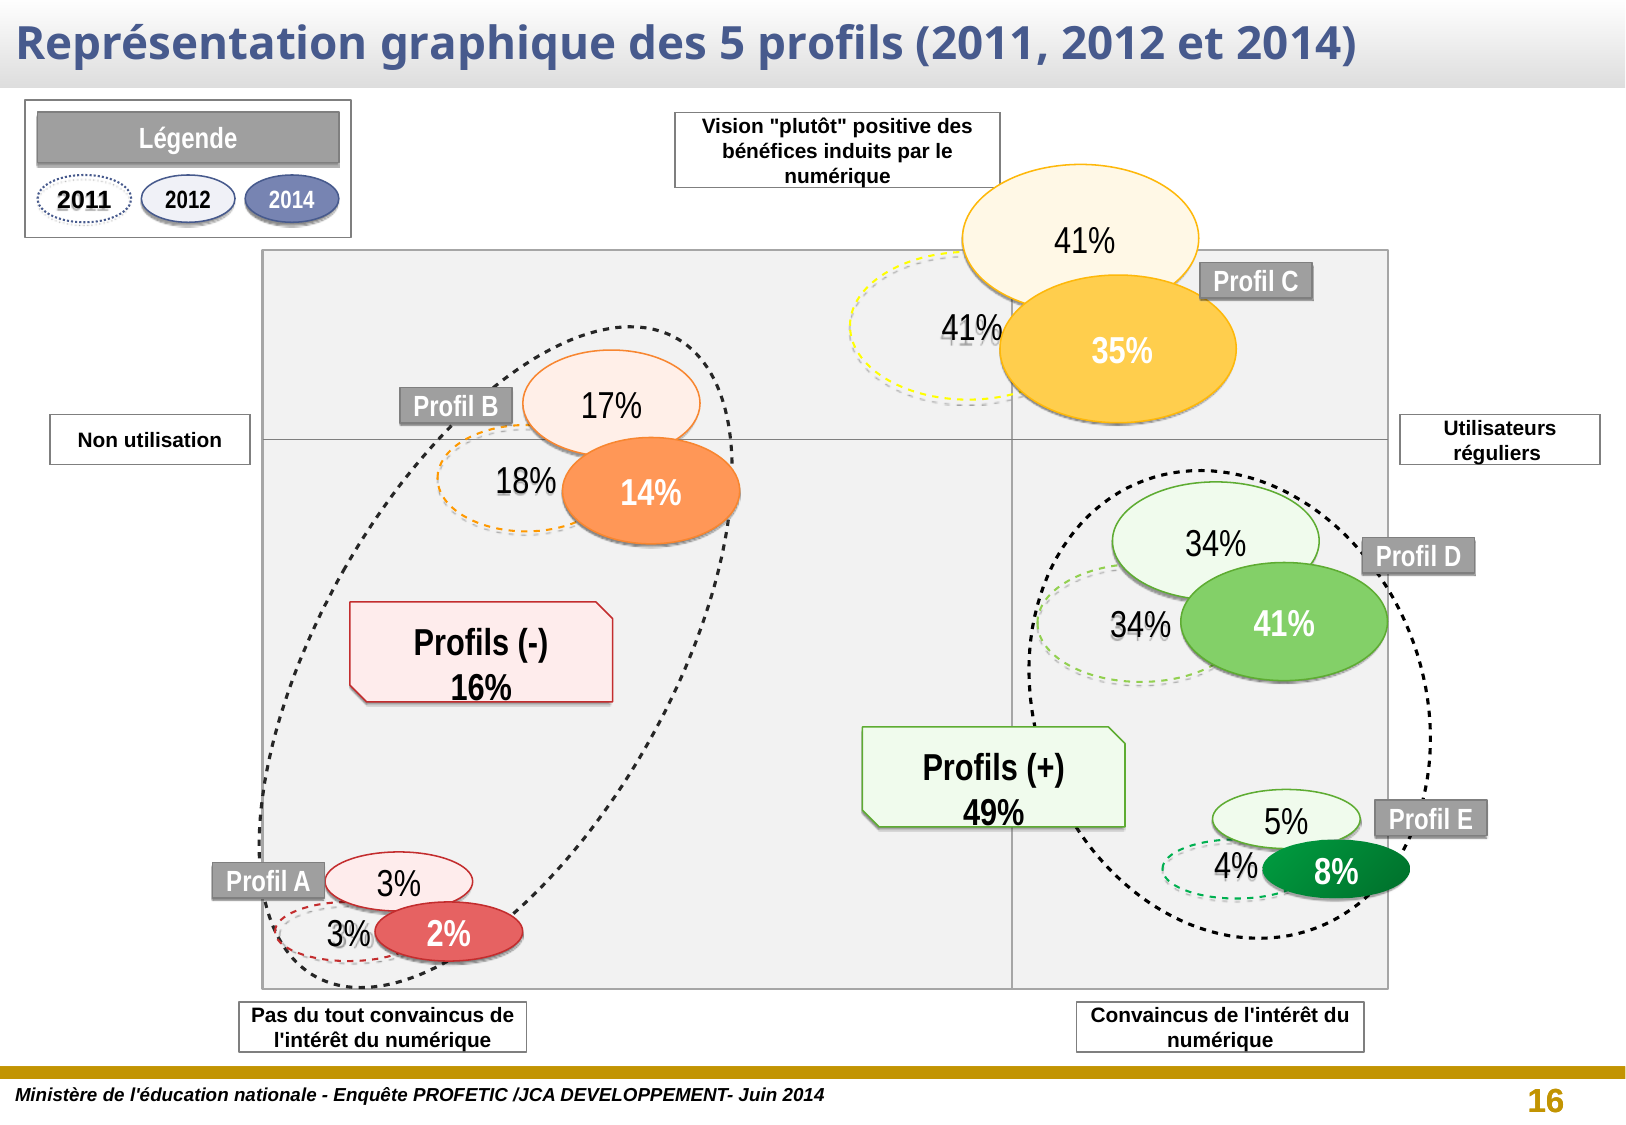

# Représentation graphique des 5 profils (2011, 2012 et 2014)
Légende
Vision "plutôt" positive des bénéfices induits par le numérique
 41%
2011
2012
2014
 41%
Profil C
 35%
17%
Profil B
Non utilisation
Utilisateurs réguliers
18%
14%
34%
Profil D
41%
34%
Profils (-)
16%
Profils (+)
49%
5%
Profil E
4%
8%
3%
Profil A
3%
2%
Pas du tout convaincus de l'intérêt du numérique
Convaincus de l'intérêt du numérique
Ministère de l'éducation nationale - Enquête PROFETIC /JCA DEVELOPPEMENT- Juin 2014